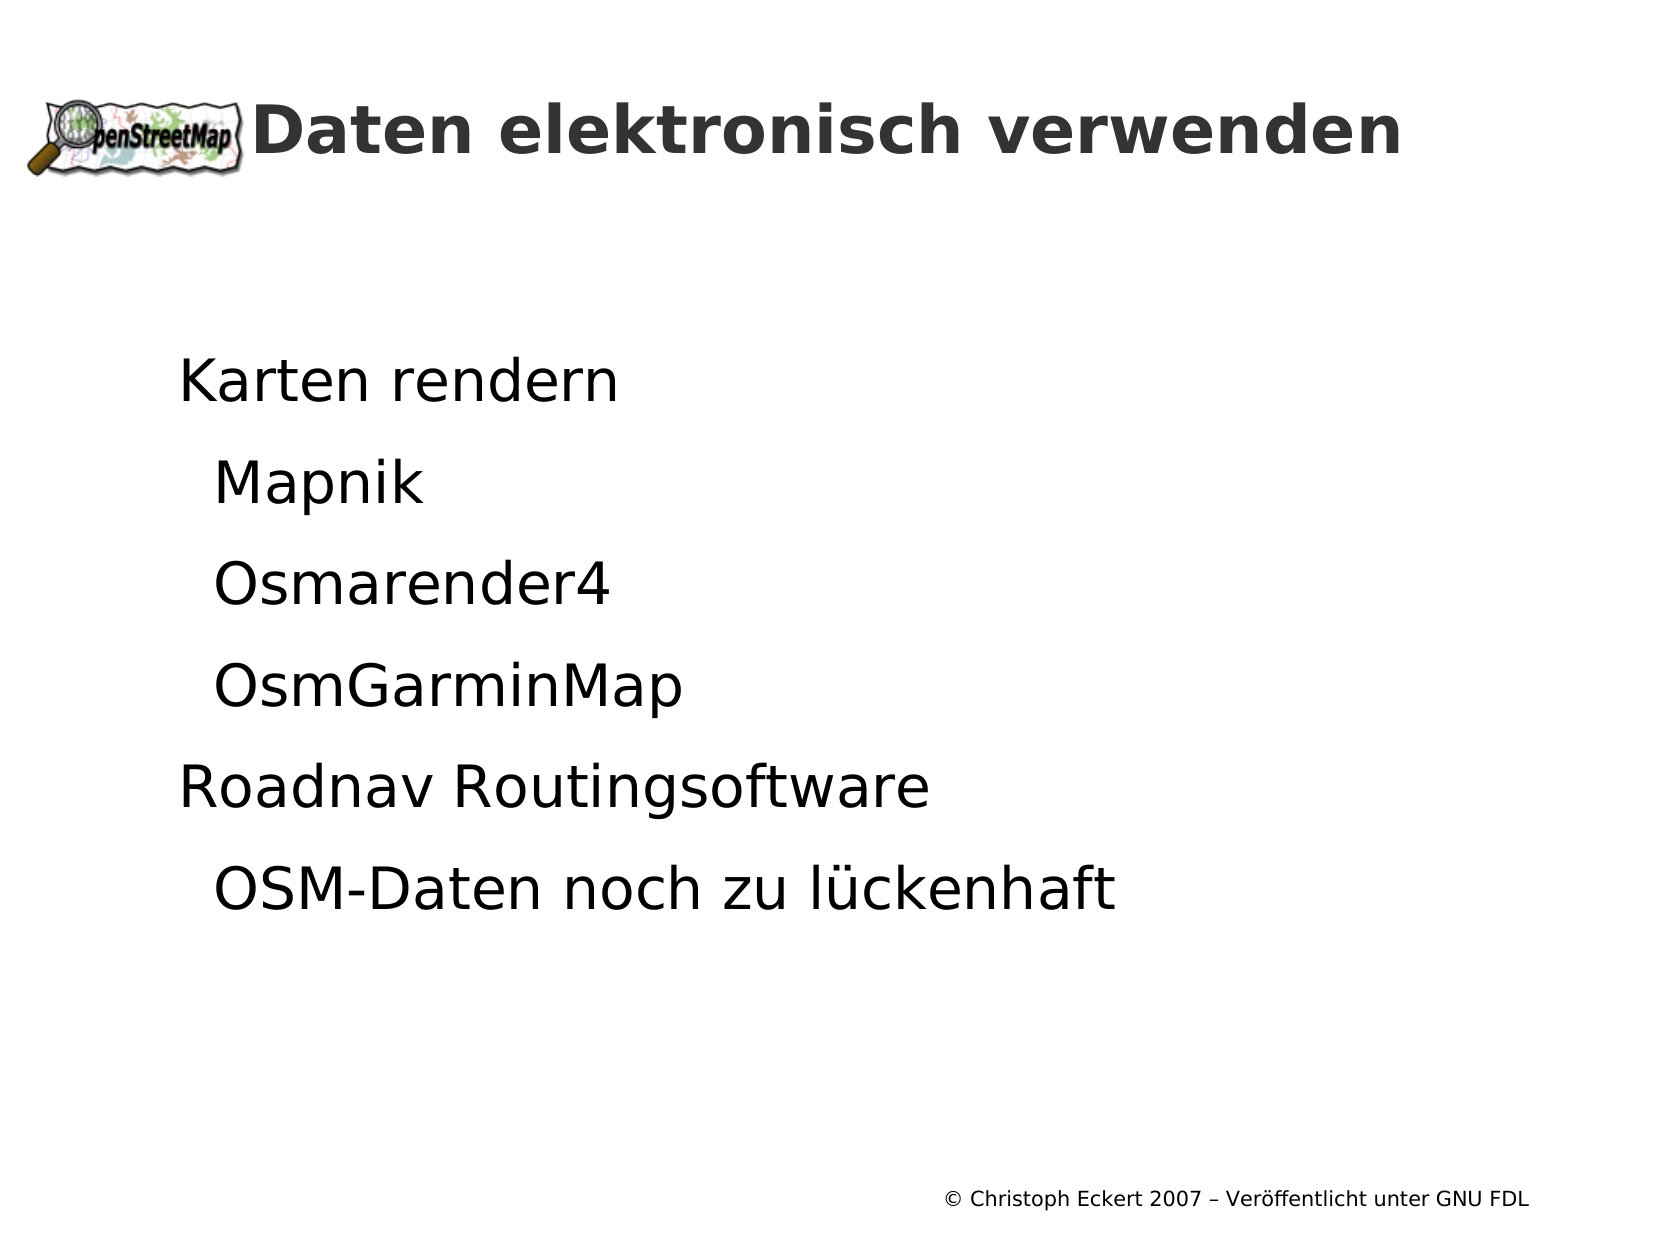

# Daten elektronisch verwenden
Karten rendern
Mapnik
Osmarender4
OsmGarminMap
Roadnav Routingsoftware
OSM-Daten noch zu lückenhaft